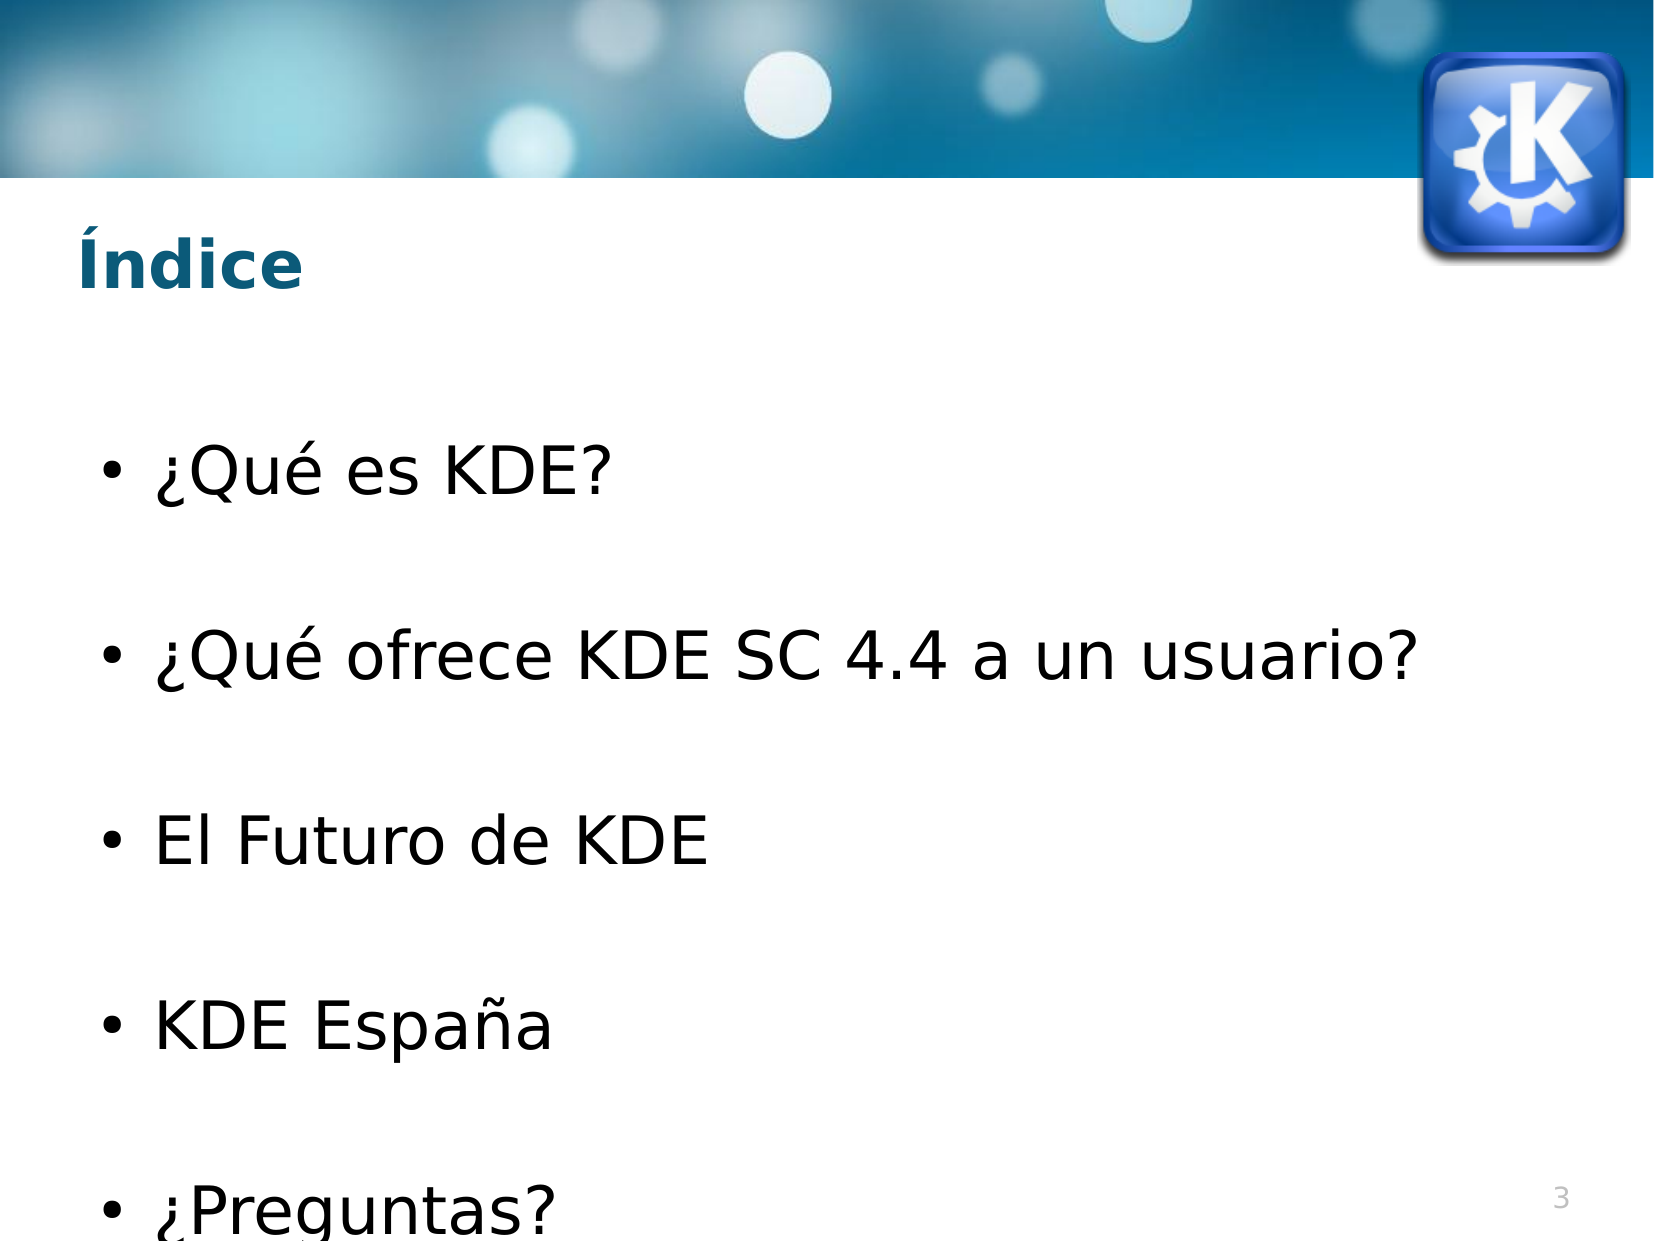

# Índice
¿Qué es KDE?
¿Qué ofrece KDE SC 4.4 a un usuario?
El Futuro de KDE
KDE España
¿Preguntas?
3